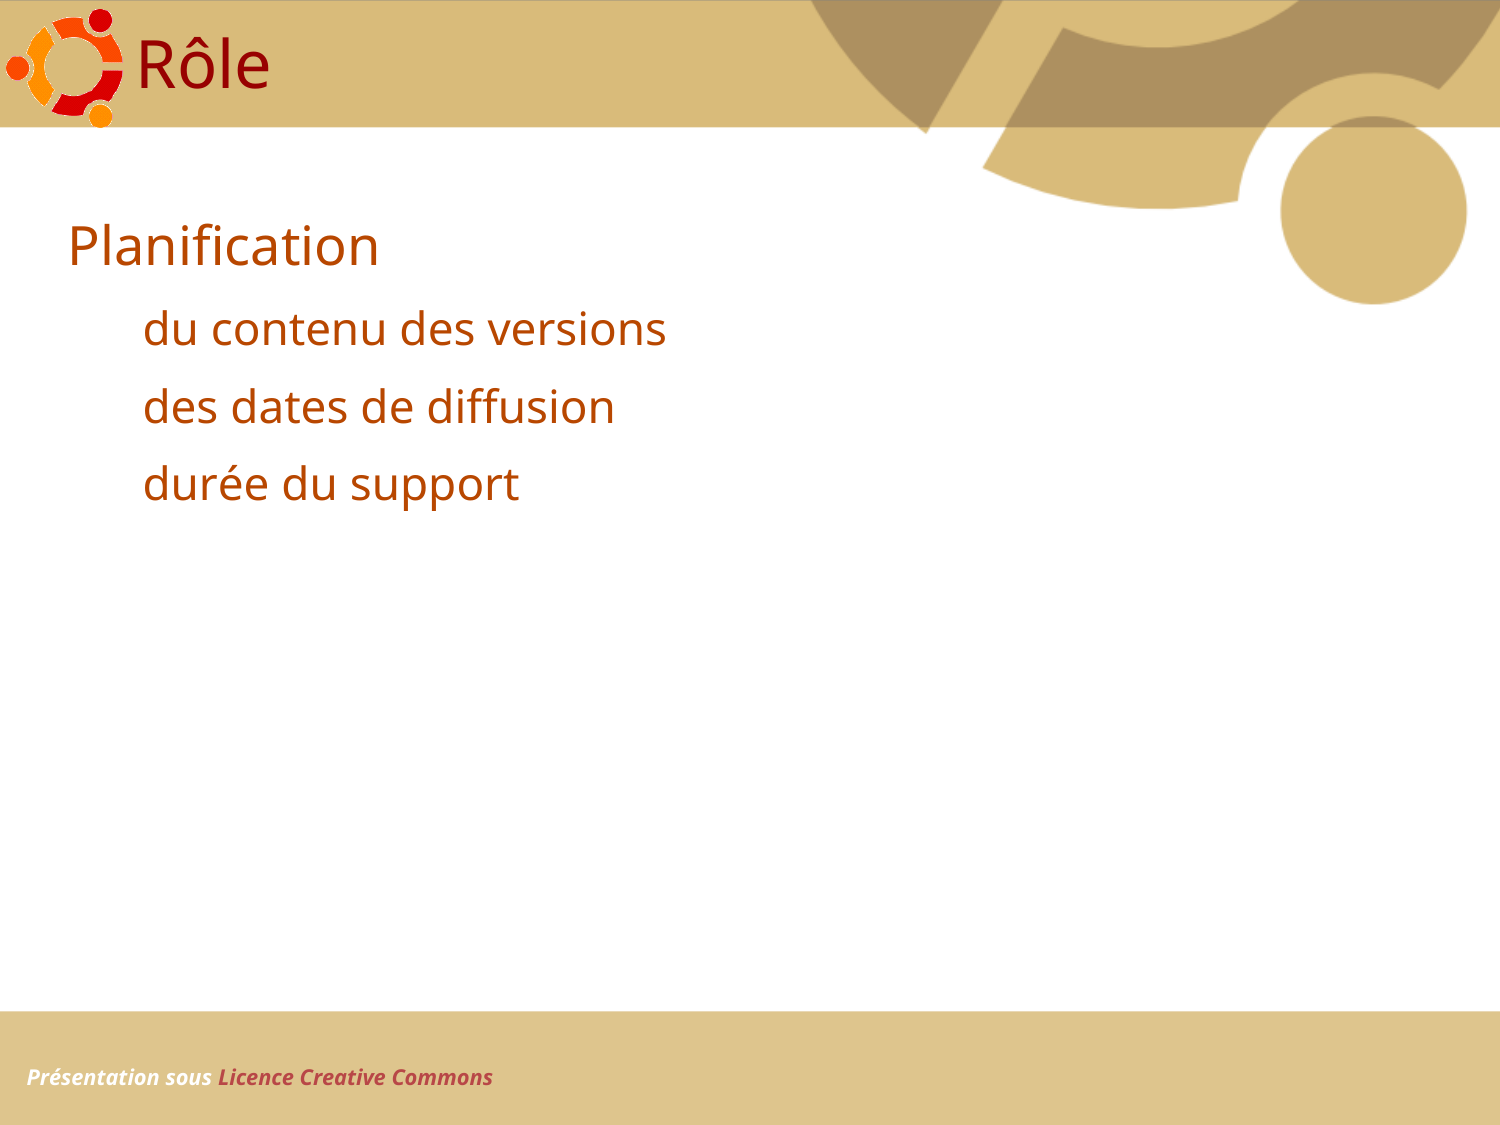

# Rôle
Planification
du contenu des versions
des dates de diffusion
durée du support